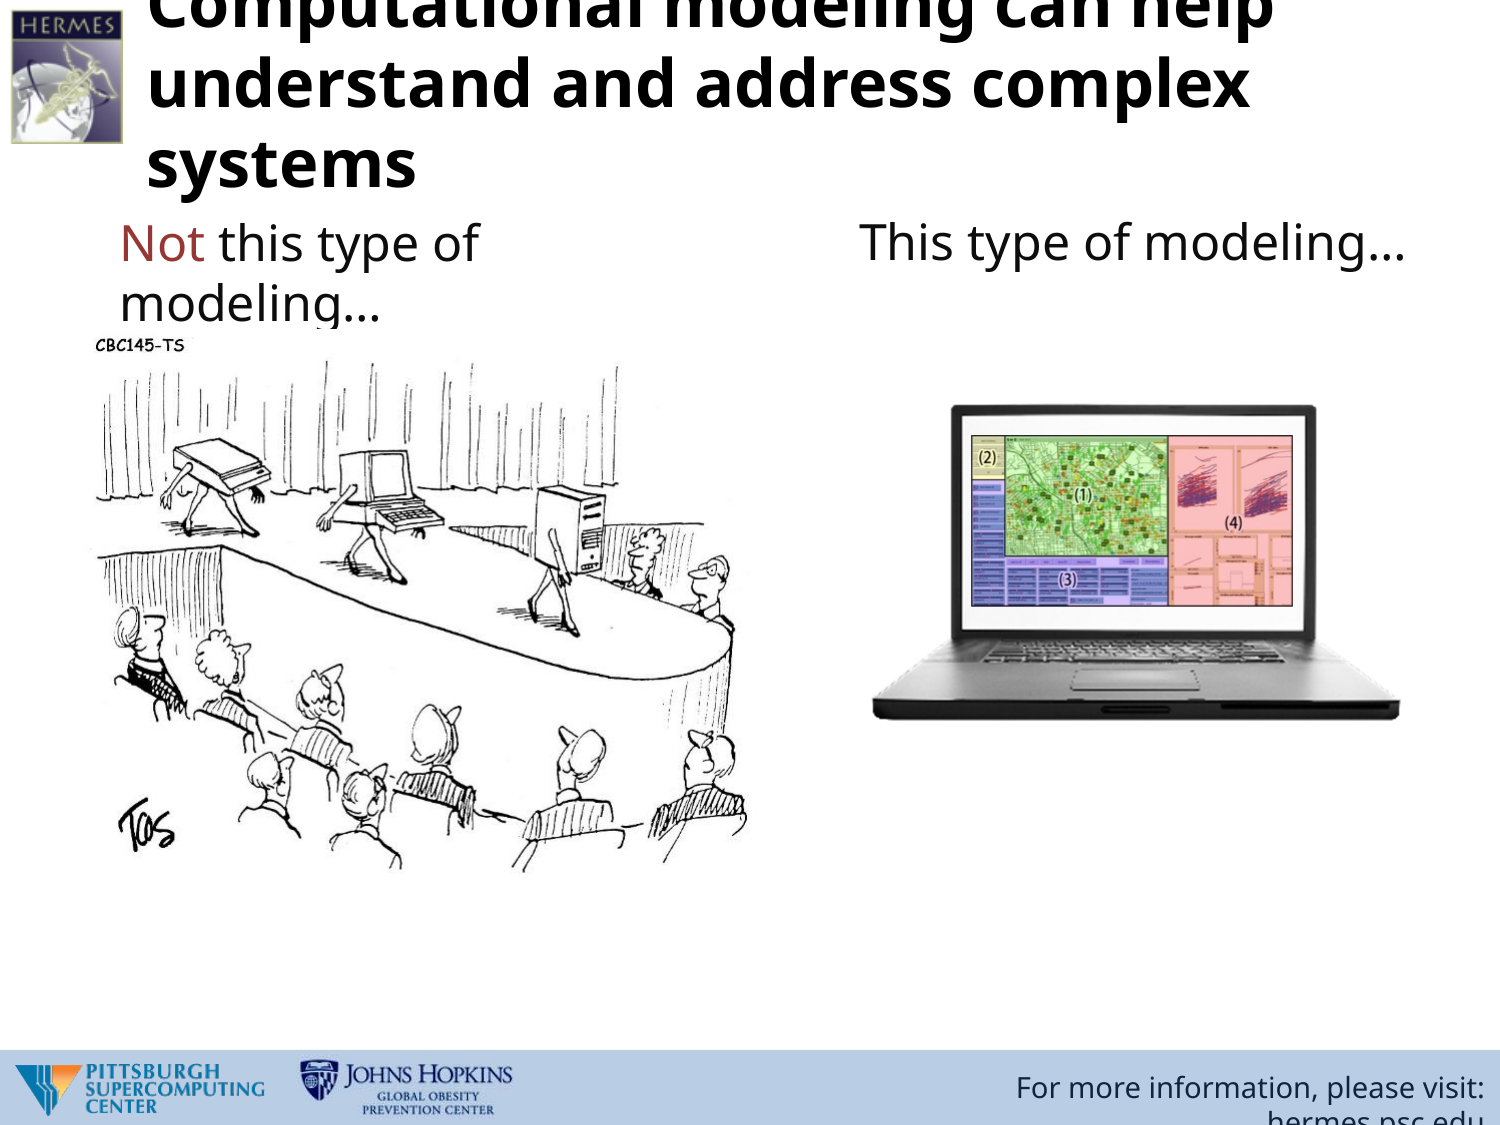

# Computational modeling can help understand and address complex systems
This type of modeling…
Not this type of modeling…
Laptop Computer